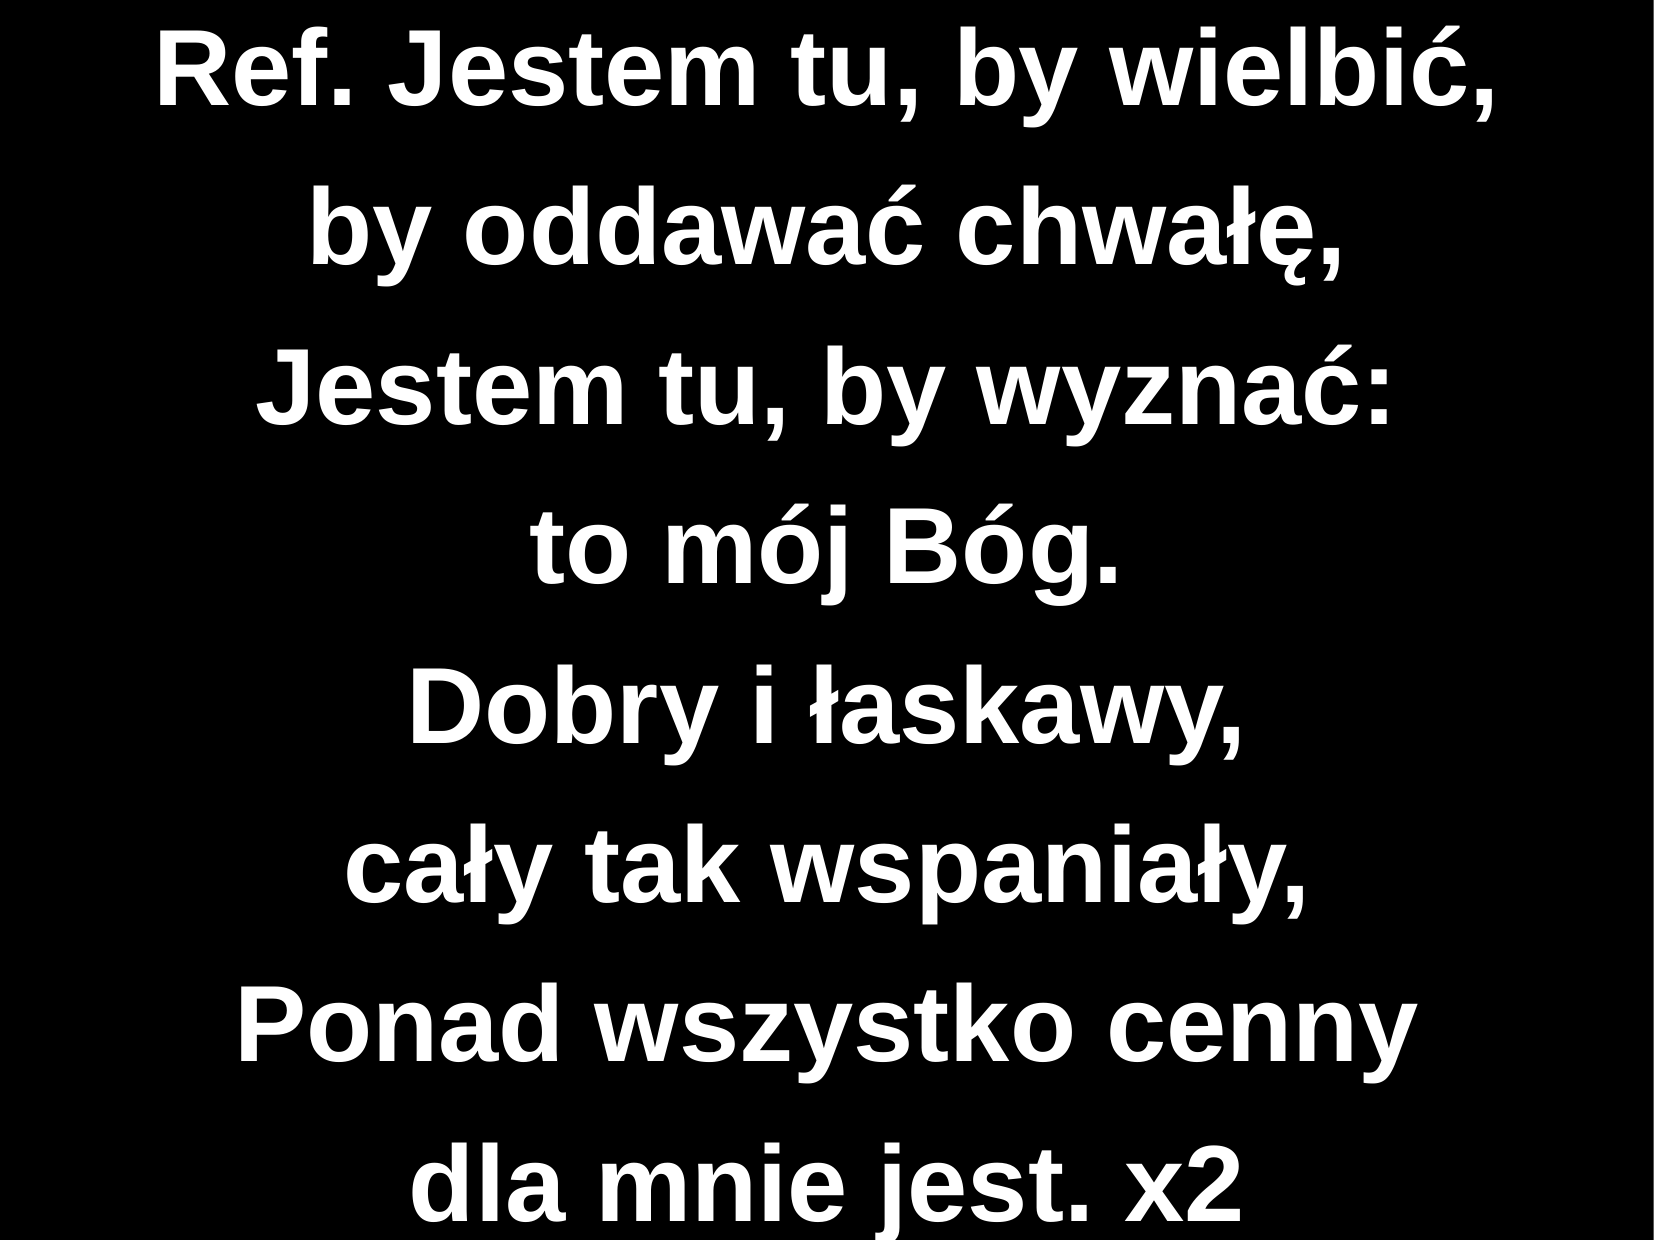

# Ref. Jestem tu, by wielbić,
by oddawać chwałę,
Jestem tu, by wyznać:
to mój Bóg.
Dobry i łaskawy,
cały tak wspaniały,
Ponad wszystko cenny
dla mnie jest. x2